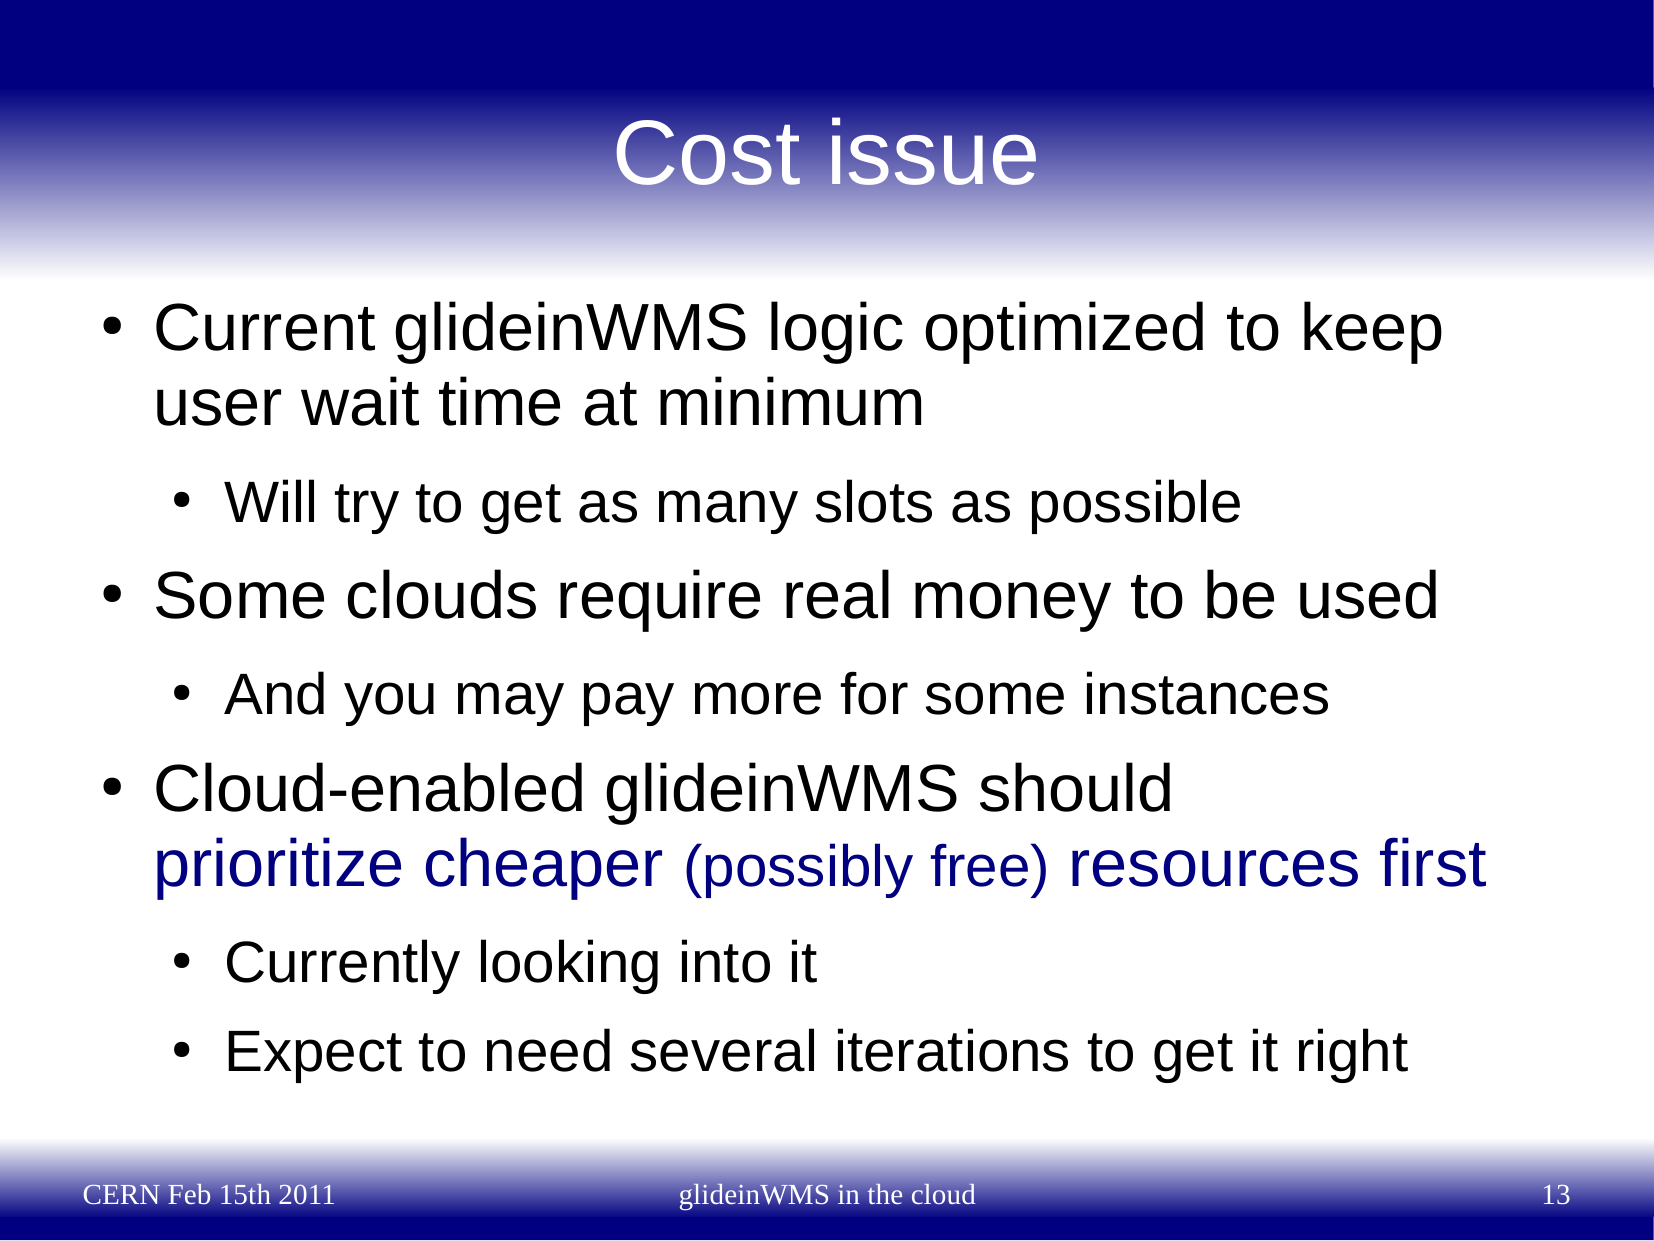

# Cost issue
Current glideinWMS logic optimized to keep user wait time at minimum
Will try to get as many slots as possible
Some clouds require real money to be used
And you may pay more for some instances
Cloud-enabled glideinWMS should
prioritize cheaper (possibly free) resources first
Currently looking into it
Expect to need several iterations to get it right
CERN Feb 15th 2011
glideinWMS in the cloud
13